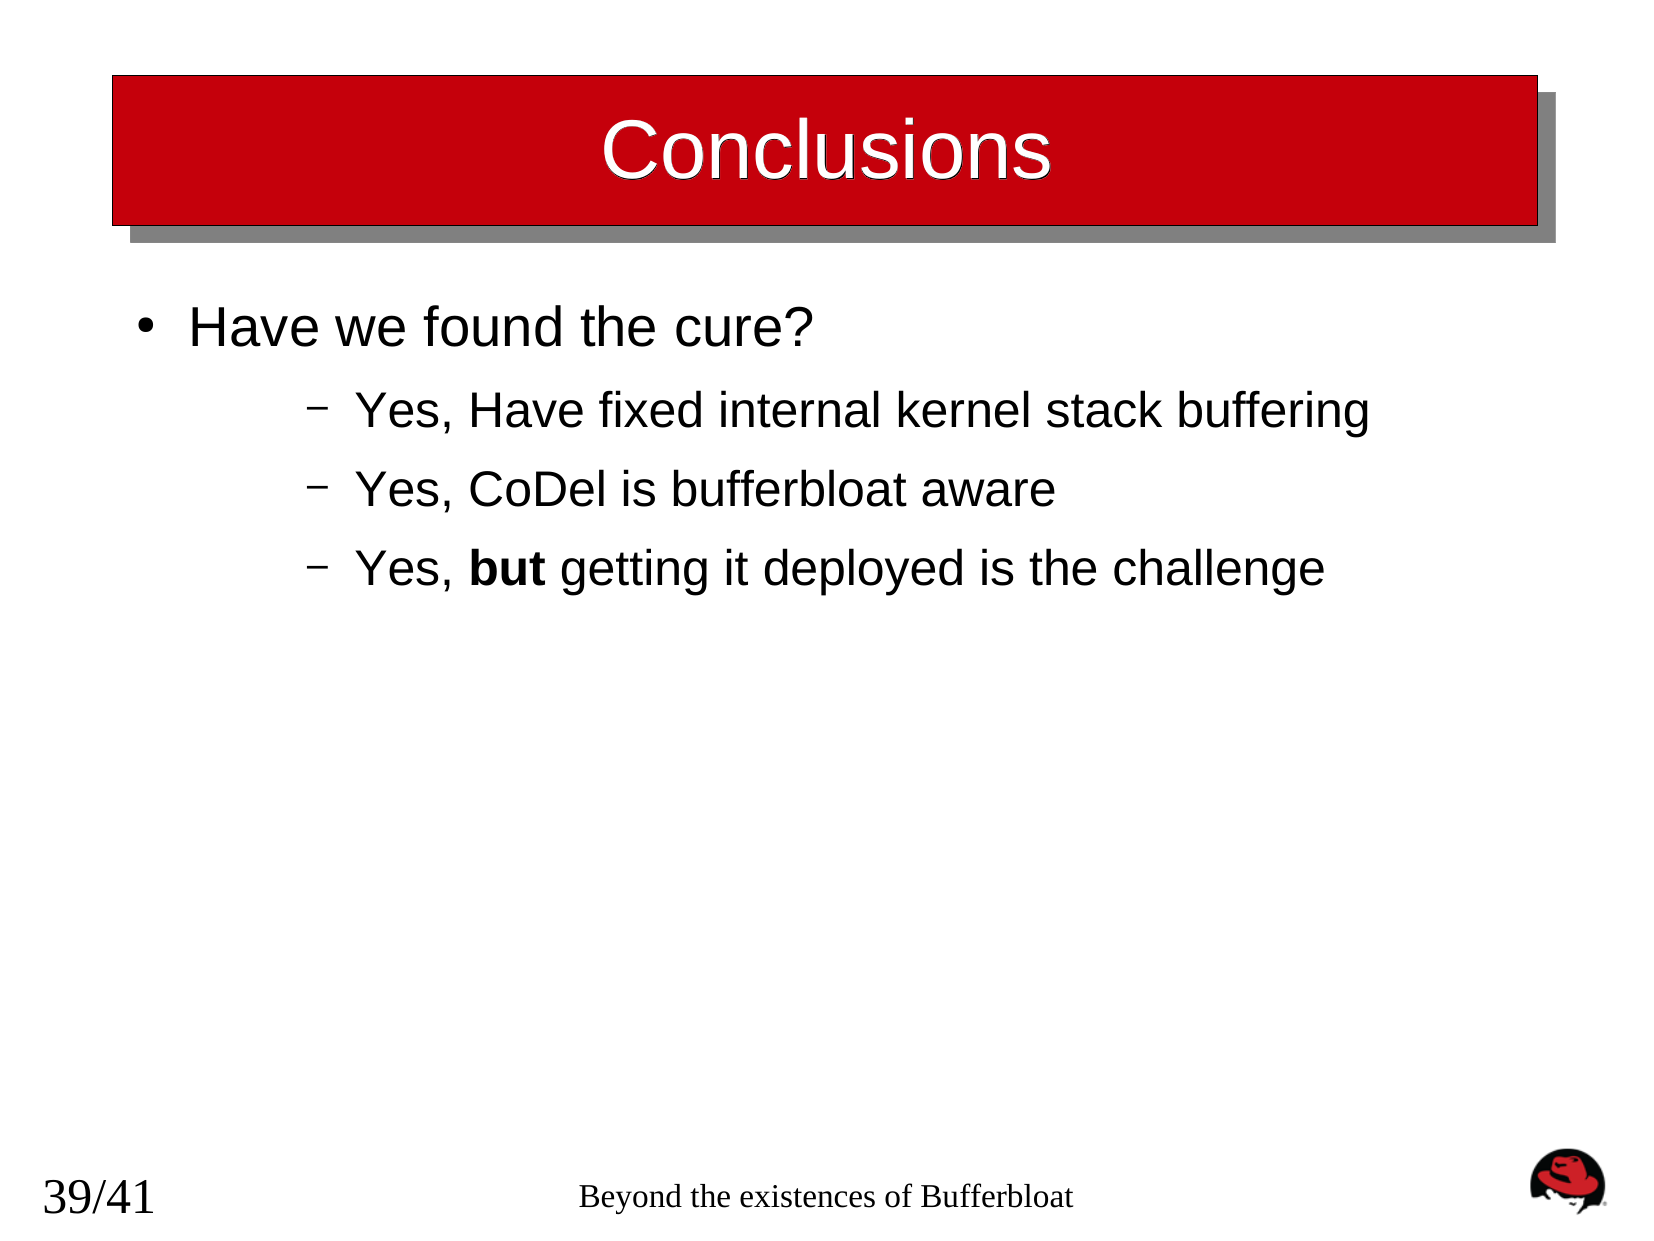

# Conclusions
Have we found the cure?
Yes, Have fixed internal kernel stack buffering
Yes, CoDel is bufferbloat aware
Yes, but getting it deployed is the challenge